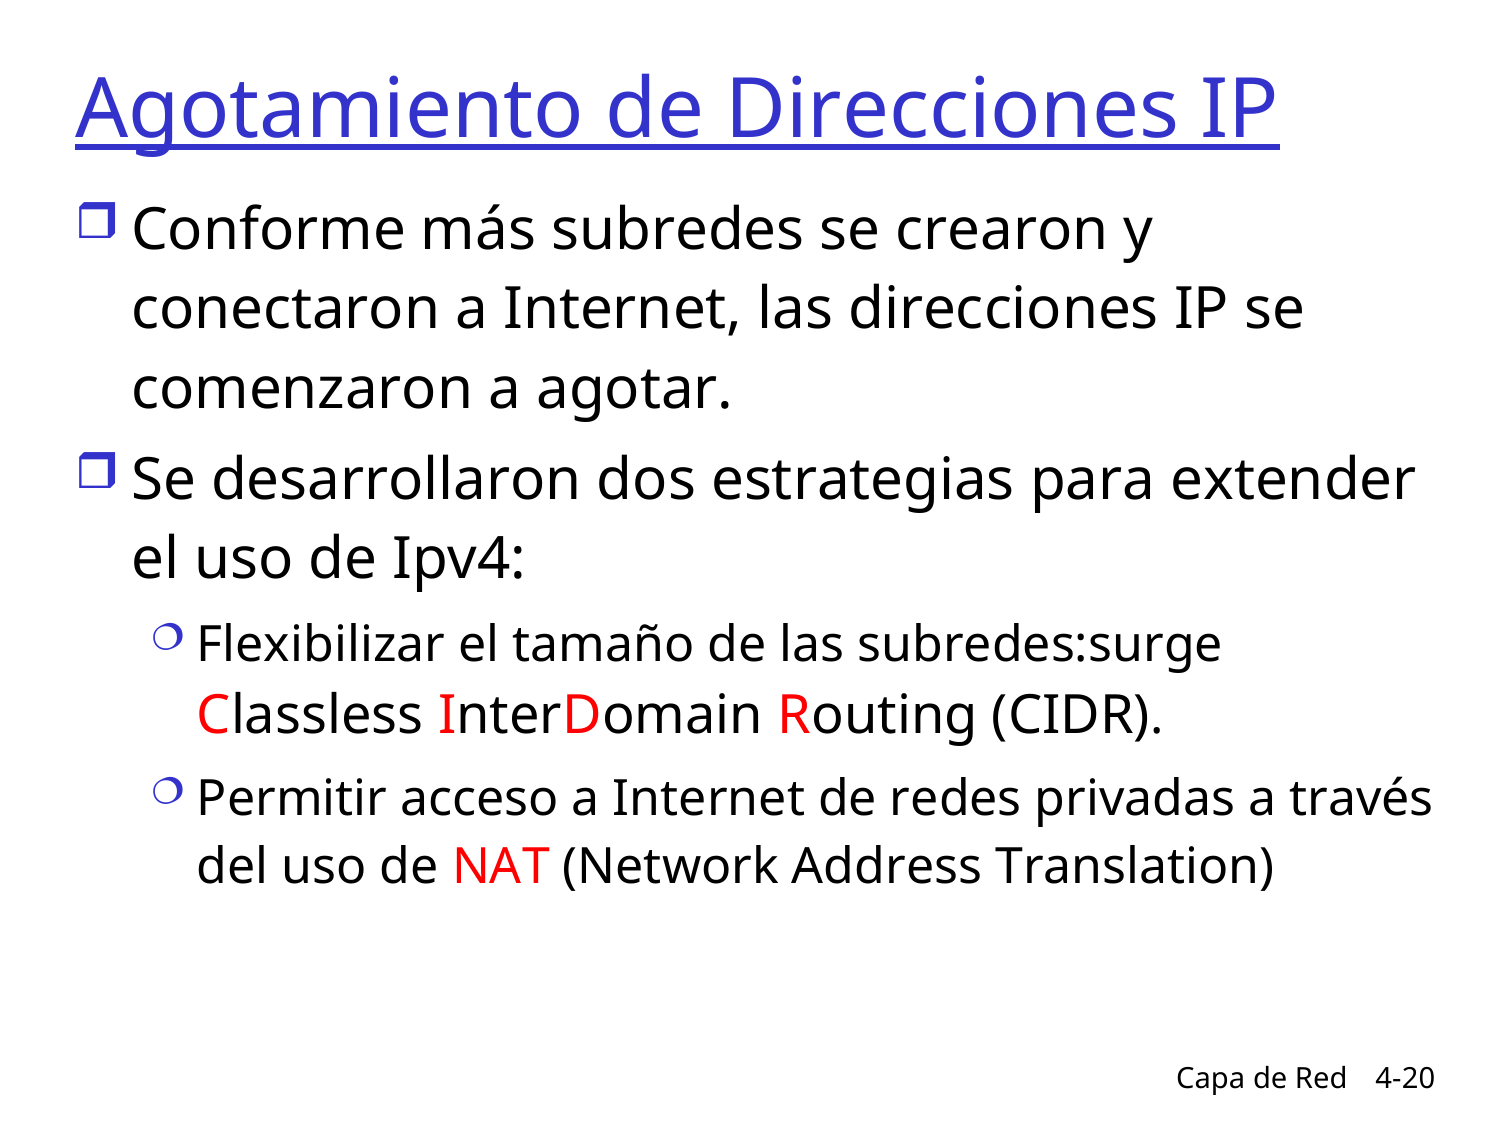

# Agotamiento de Direcciones IP
Conforme más subredes se crearon y conectaron a Internet, las direcciones IP se comenzaron a agotar.
Se desarrollaron dos estrategias para extender el uso de Ipv4:
Flexibilizar el tamaño de las subredes:surge Classless InterDomain Routing (CIDR).
Permitir acceso a Internet de redes privadas a través del uso de NAT (Network Address Translation)
20